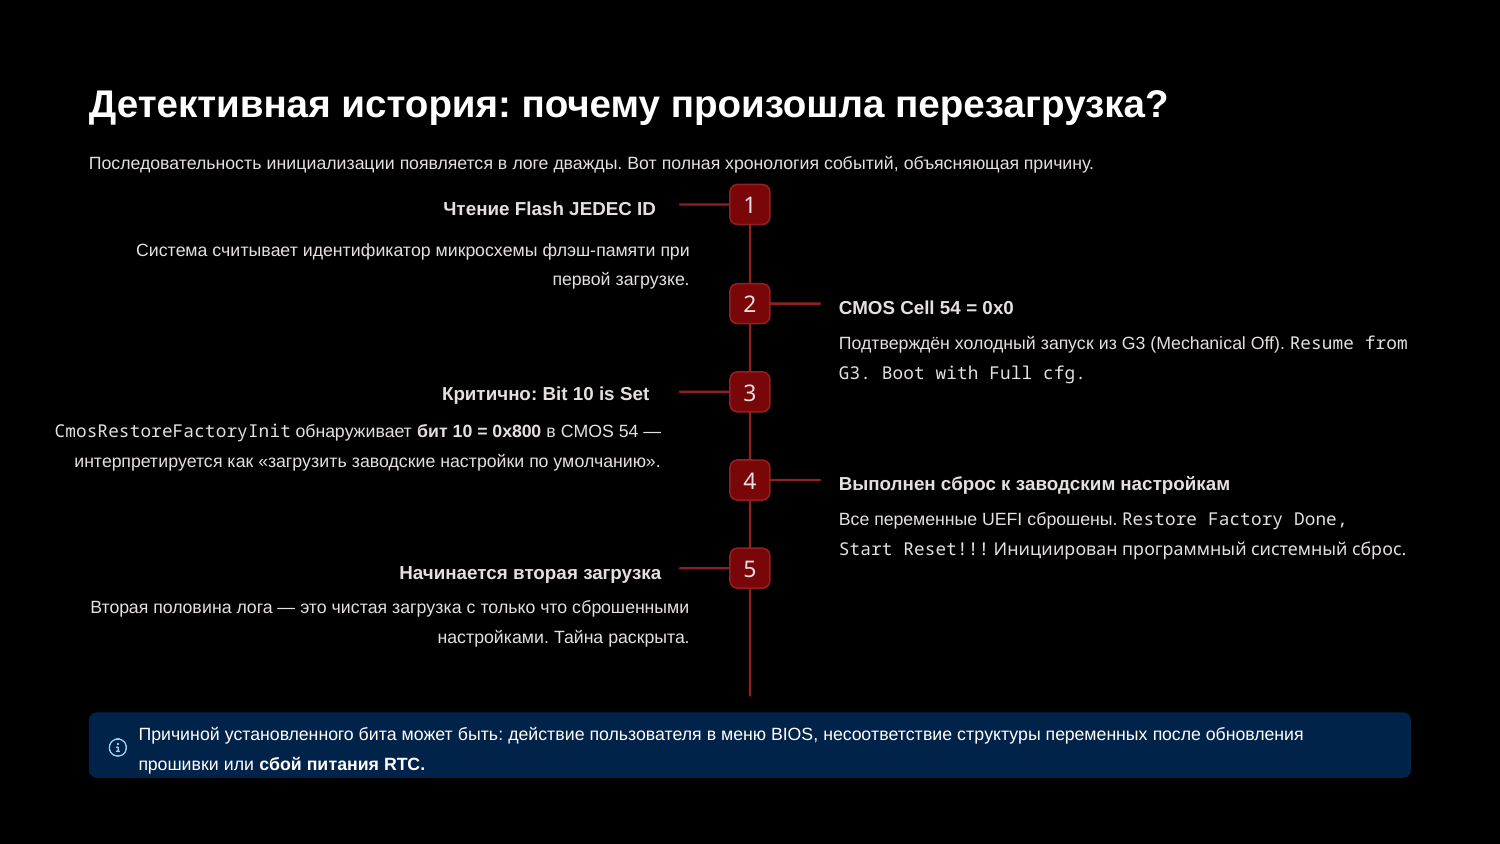

Детективная история: почему произошла перезагрузка?
Последовательность инициализации появляется в логе дважды. Вот полная хронология событий, объясняющая причину.
1
Чтение Flash JEDEC ID
Система считывает идентификатор микросхемы флэш-памяти при первой загрузке.
2
CMOS Cell 54 = 0x0
Подтверждён холодный запуск из G3 (Mechanical Off). Resume from G3. Boot with Full cfg.
Критично: Bit 10 is Set
3
CmosRestoreFactoryInit обнаруживает бит 10 = 0x800 в CMOS 54 — интерпретируется как «загрузить заводские настройки по умолчанию».
4
Выполнен сброс к заводским настройкам
Все переменные UEFI сброшены. Restore Factory Done, Start Reset!!! Инициирован программный системный сброс.
5
Начинается вторая загрузка
Вторая половина лога — это чистая загрузка с только что сброшенными настройками. Тайна раскрыта.
Причиной установленного бита может быть: действие пользователя в меню BIOS, несоответствие структуры переменных после обновления прошивки или сбой питания RTC.